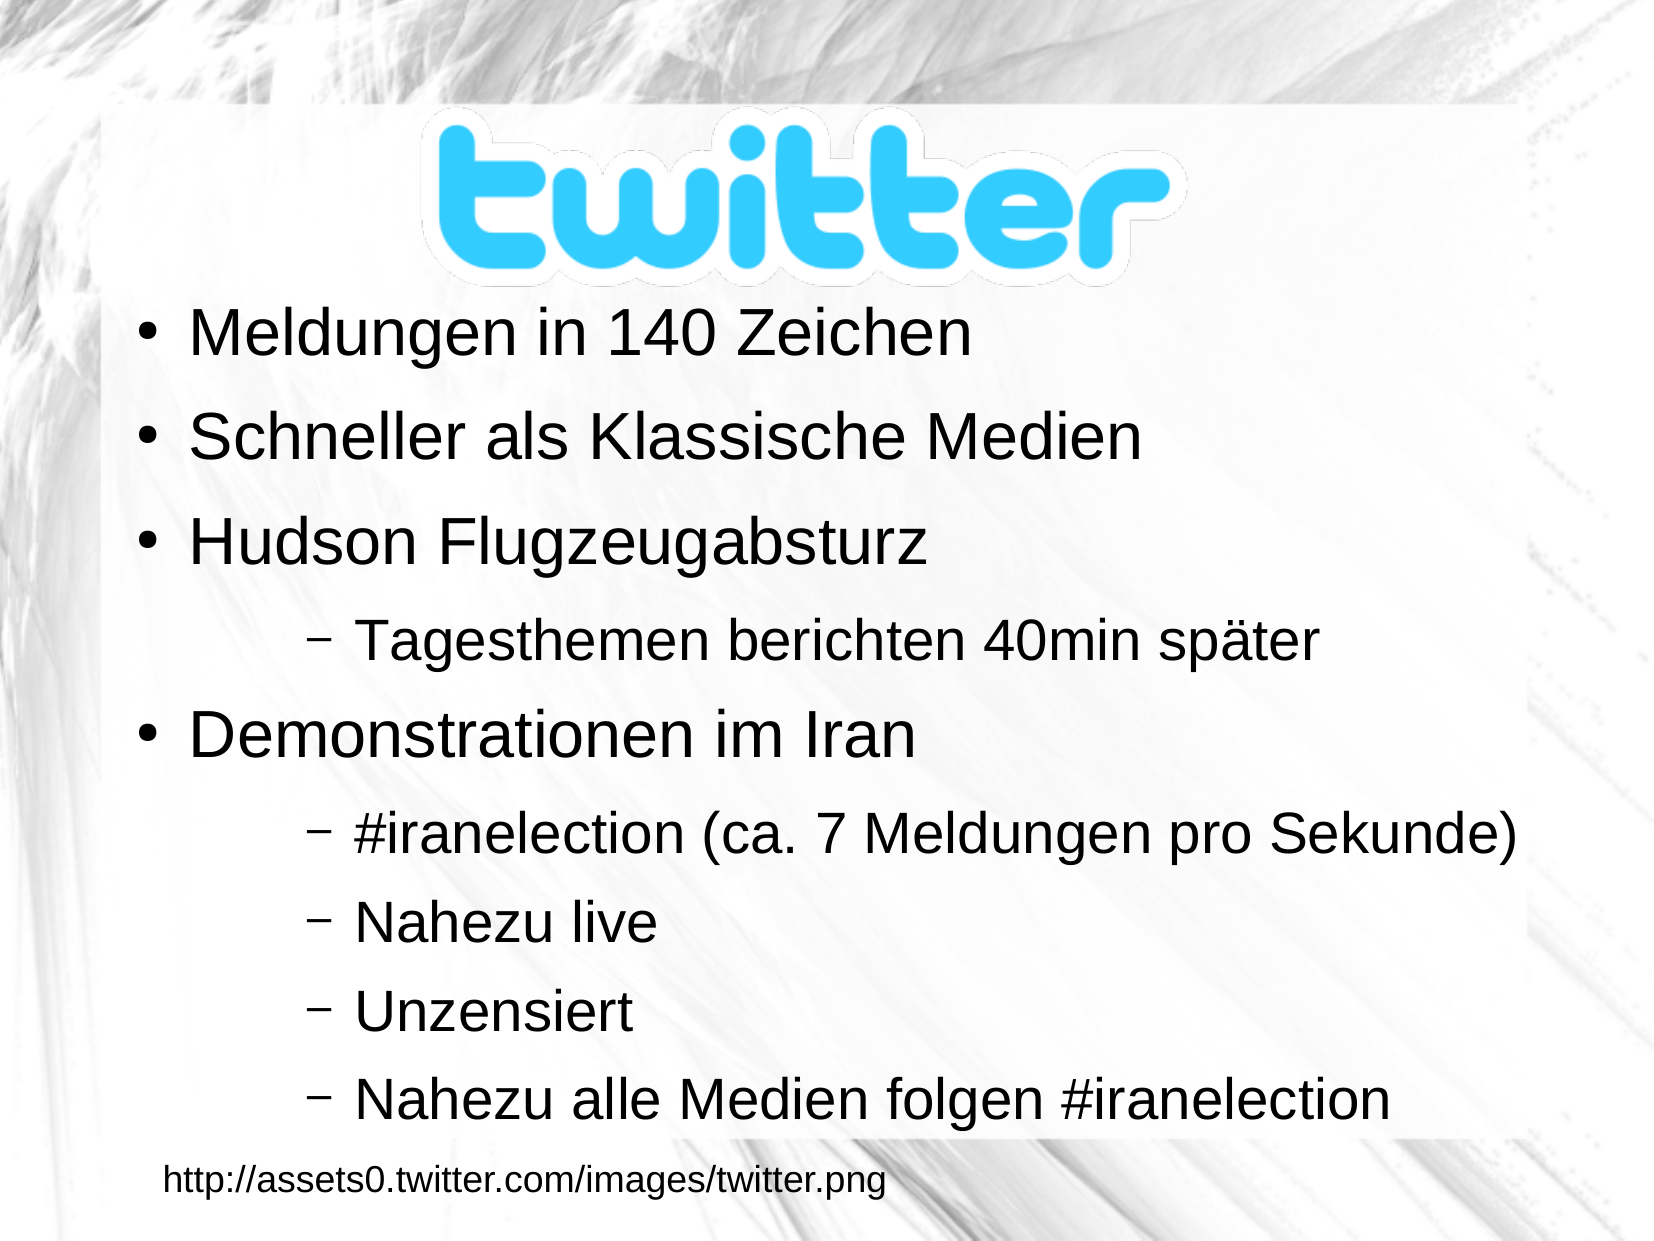

# Twitter
Meldungen in 140 Zeichen
Schneller als Klassische Medien
Hudson Flugzeugabsturz
Tagesthemen berichten 40min später
Demonstrationen im Iran
#iranelection (ca. 7 Meldungen pro Sekunde)
Nahezu live
Unzensiert
Nahezu alle Medien folgen #iranelection
http://assets0.twitter.com/images/twitter.png